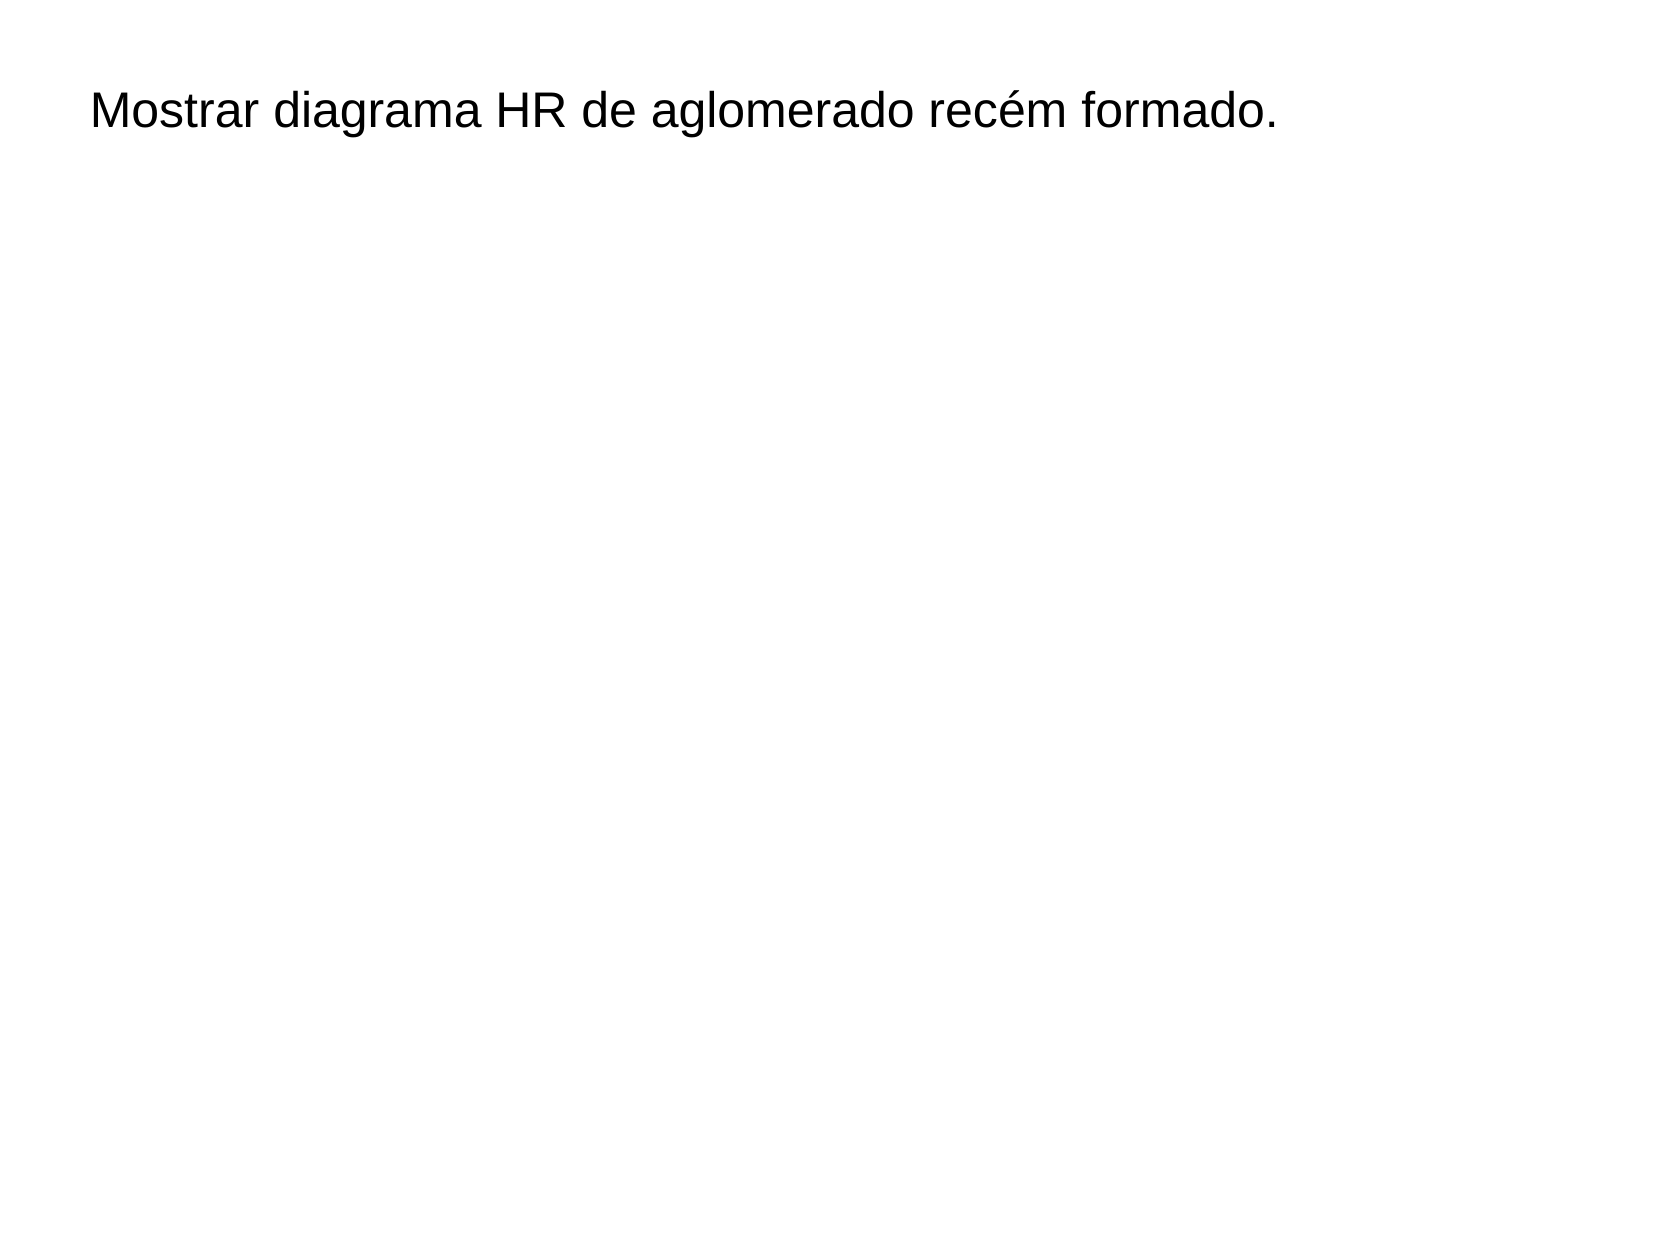

Mostrar diagrama HR de aglomerado recém formado.